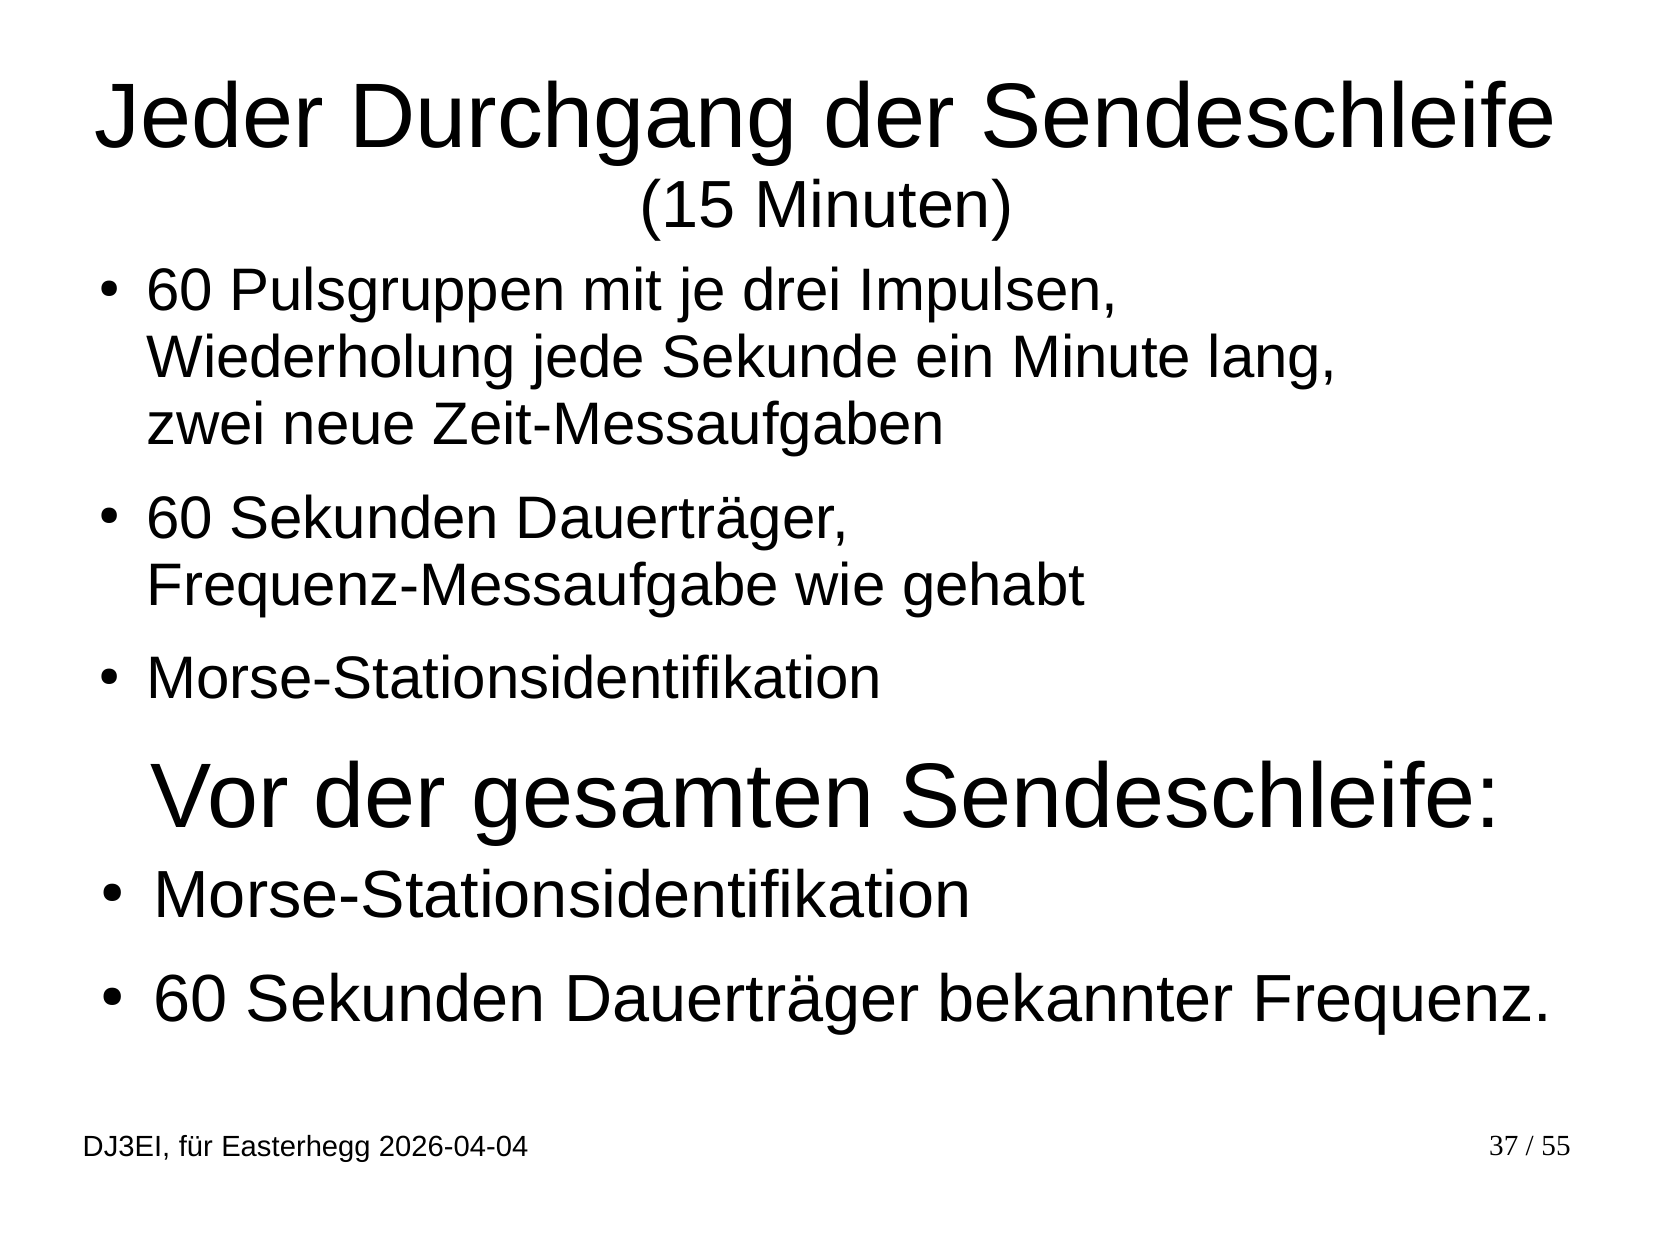

# Jeder Durchgang der Sendeschleife (15 Minuten)
60 Pulsgruppen mit je drei Impulsen,
Wiederholung jede Sekunde ein Minute lang,
zwei neue Zeit-Messaufgaben
60 Sekunden Dauerträger,
Frequenz-Messaufgabe wie gehabt
Morse-Stationsidentifikation
Vor der gesamten Sendeschleife:
Morse-Stationsidentifikation
60 Sekunden Dauerträger bekannter Frequenz.
37